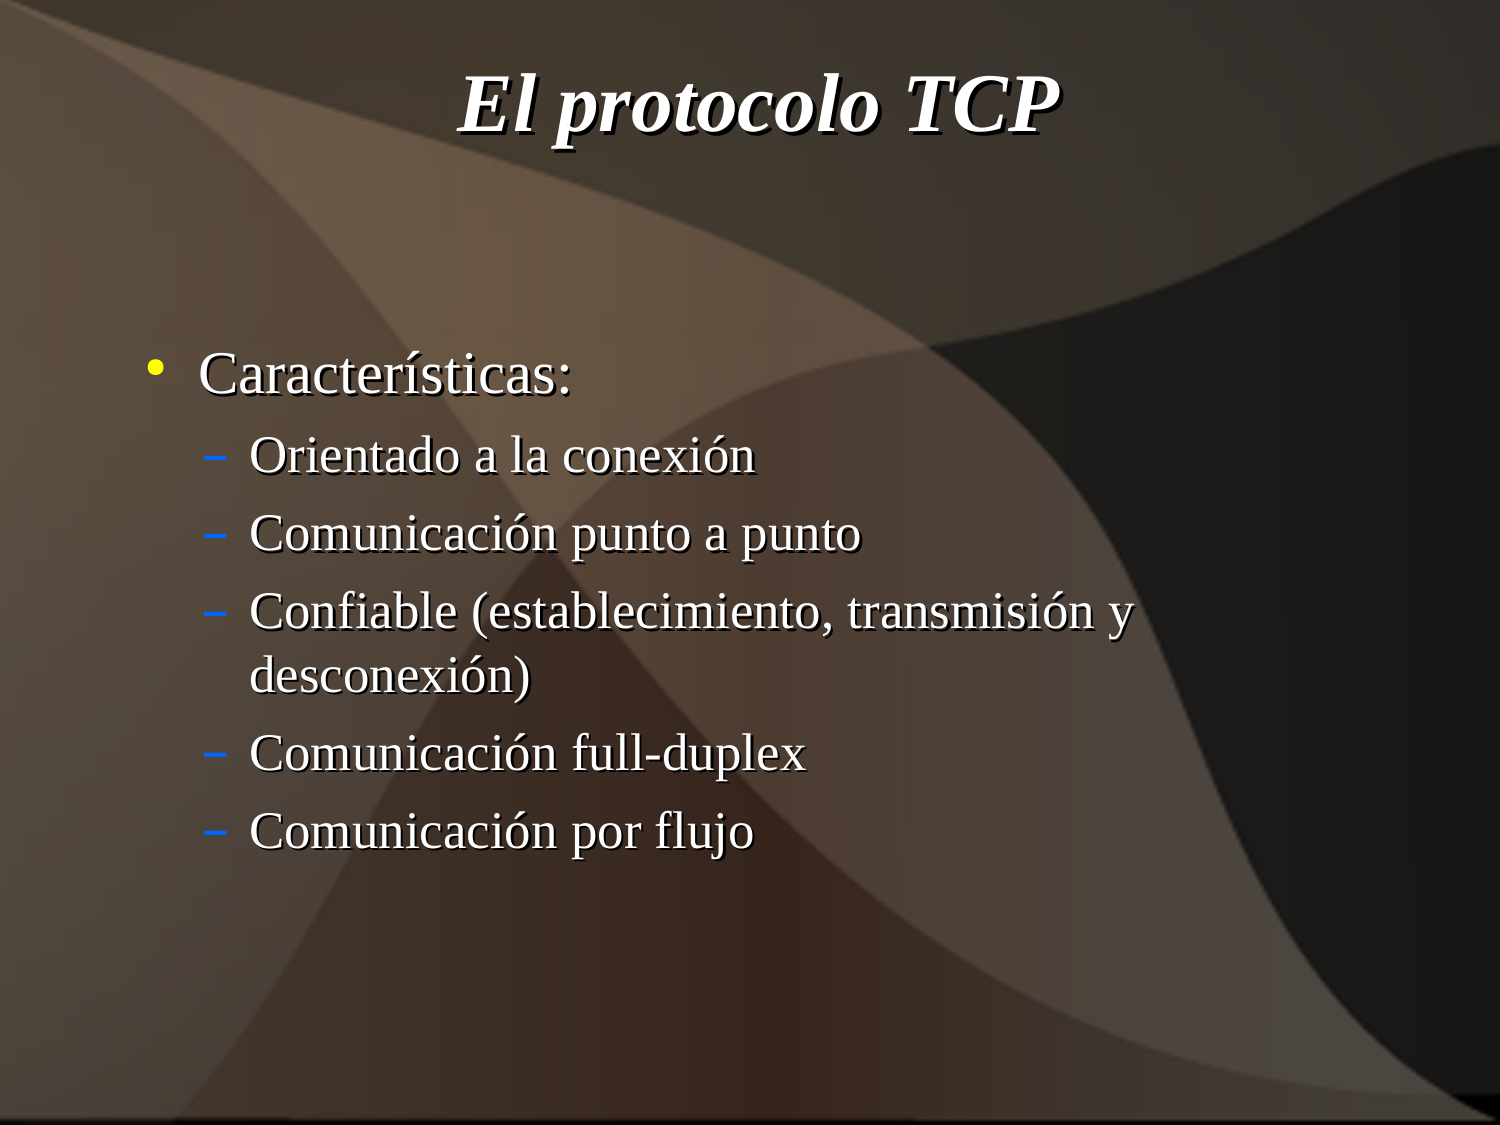

El protocolo TCP
# Características:
Orientado a la conexión
Comunicación punto a punto
Confiable (establecimiento, transmisión y desconexión)
Comunicación full-duplex
Comunicación por flujo